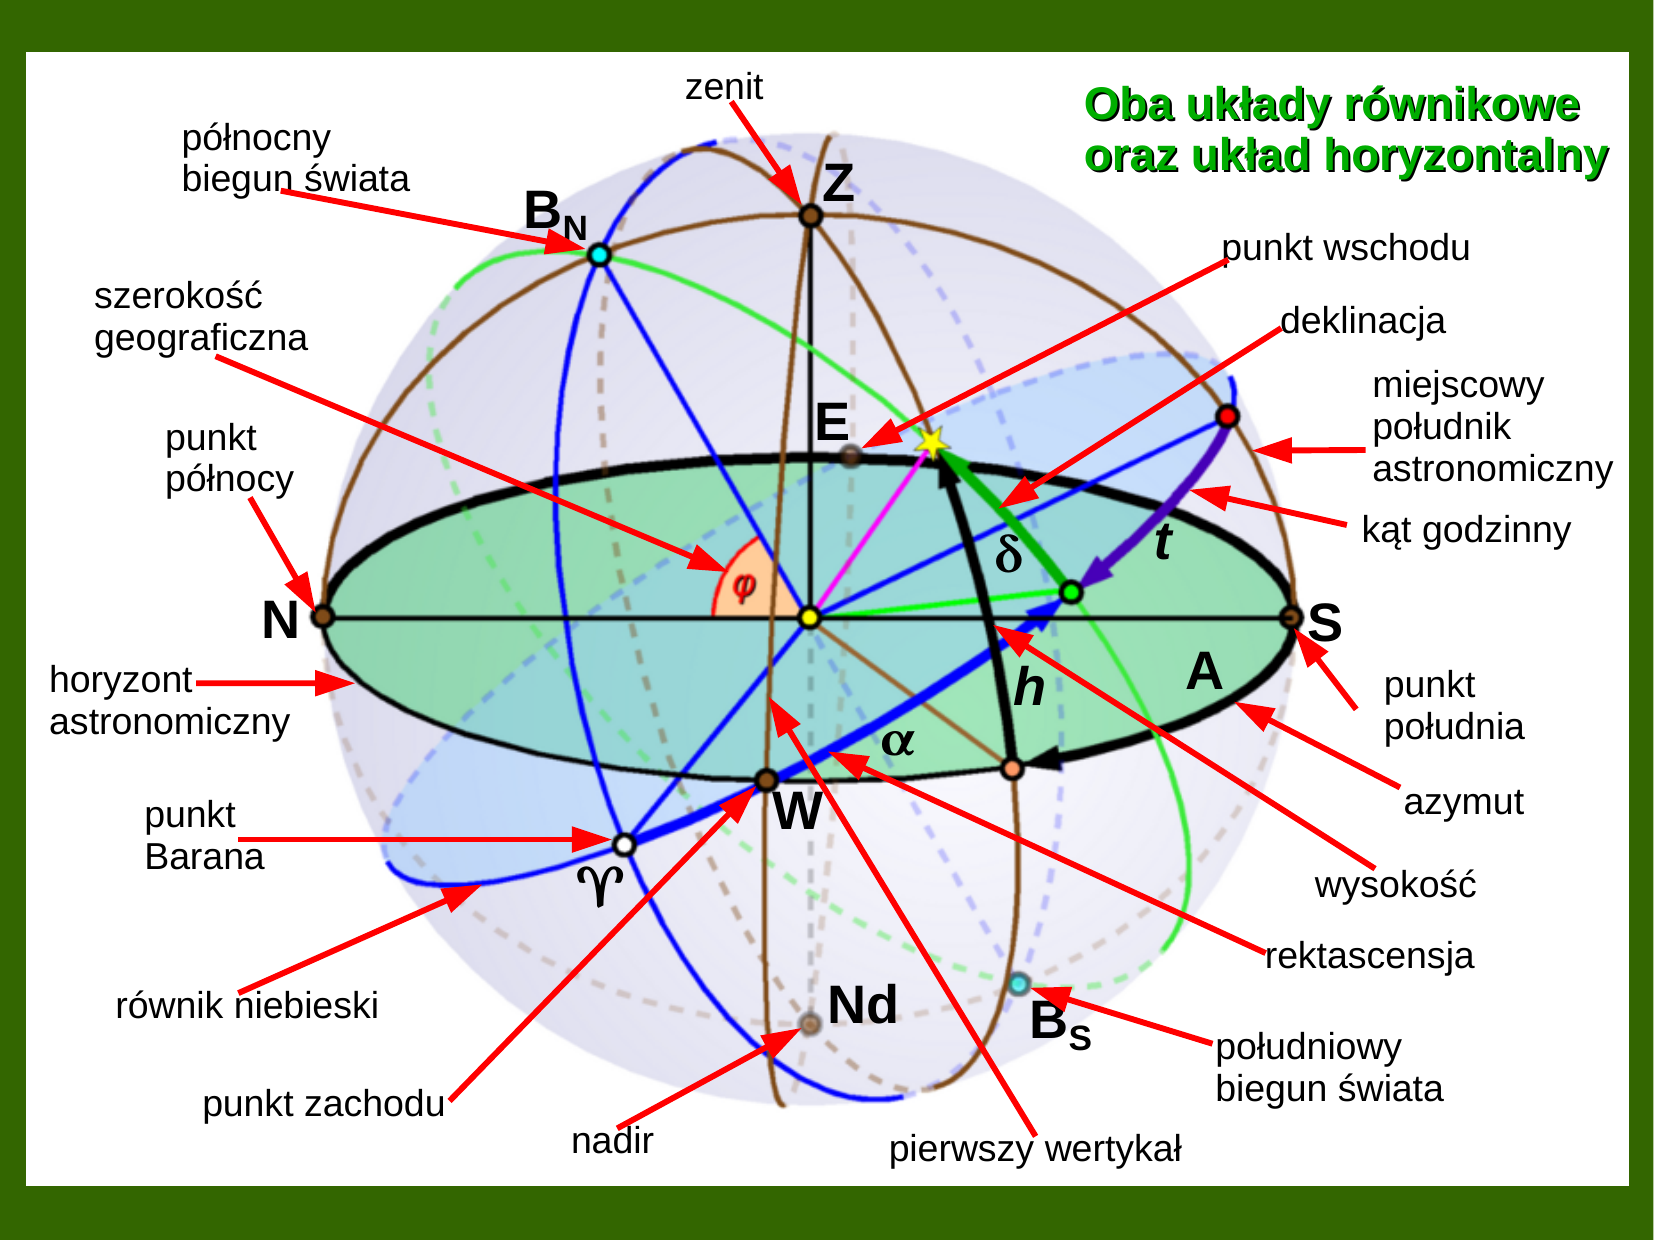

zenit
Oba układy równikowe
oraz układ horyzontalny
północny
biegun świata
Z
BN
punkt wschodu
szerokość
geograficzna
deklinacja
miejscowy
południk
astronomiczny
E
punkt
północy
kąt godzinny
t
δ
N
S
A
h
horyzont
astronomiczny
punkt
południa
α
azymut
W
punkt
Barana
♈
wysokość
rektascensja
Nd
równik niebieski
BS
południowy
biegun świata
punkt zachodu
nadir
pierwszy wertykał